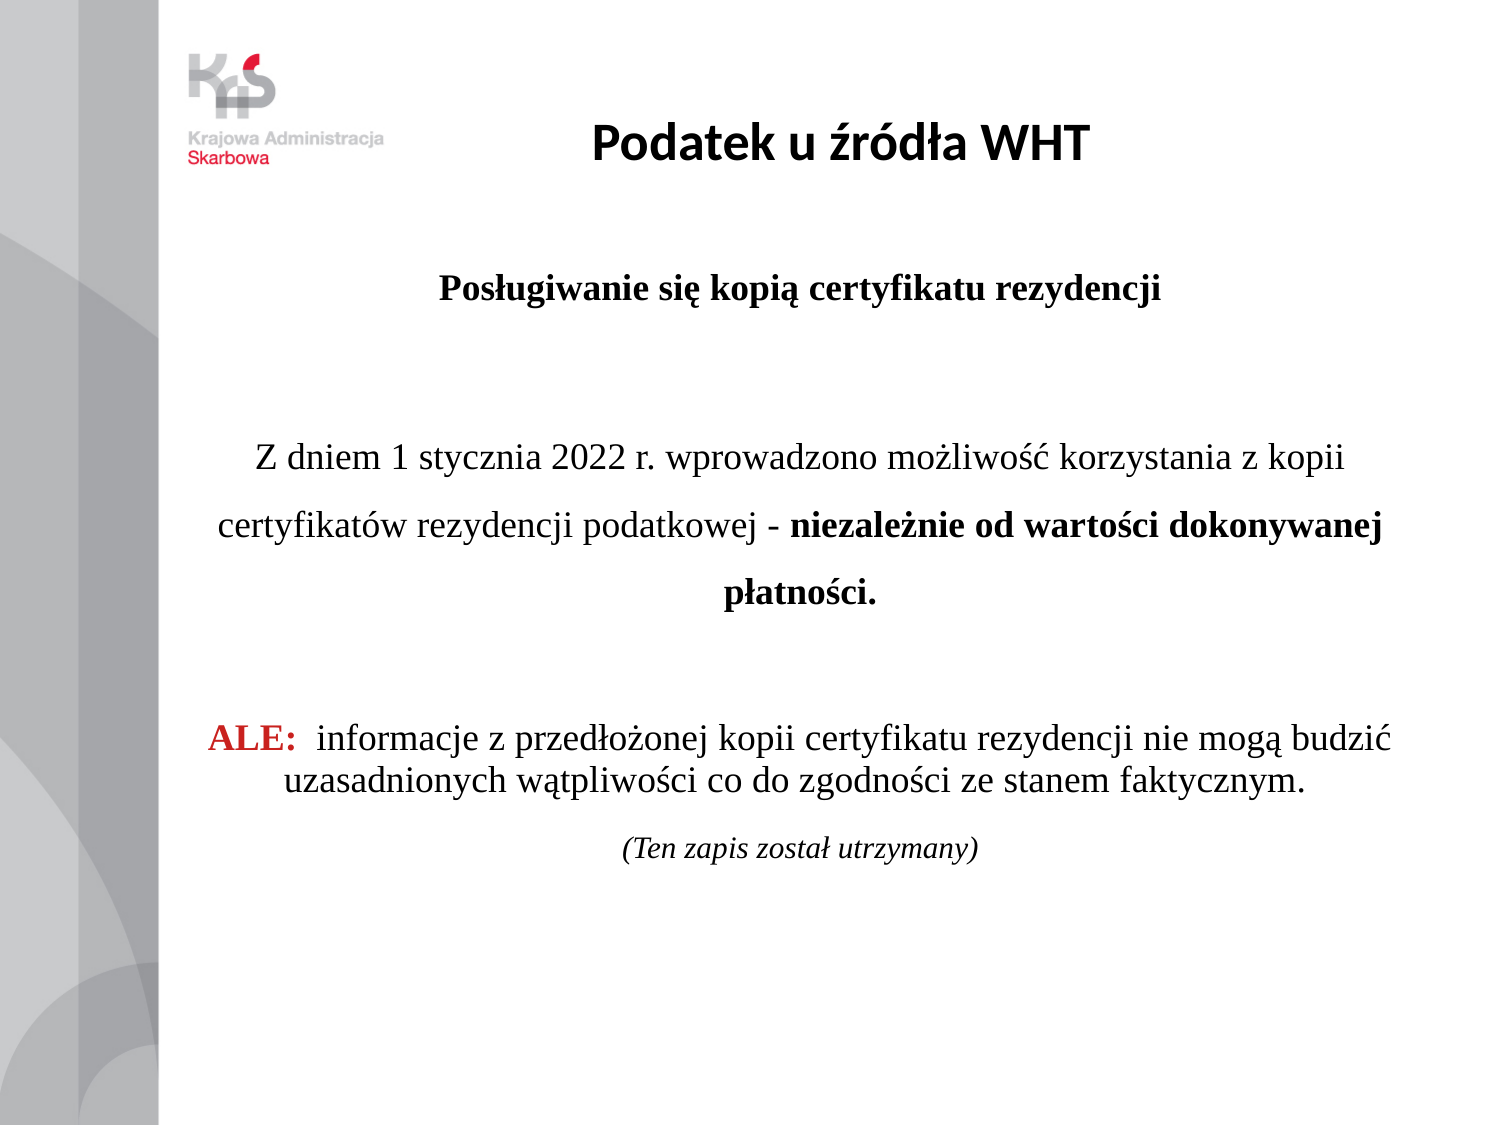

# Podatek u źródła WHT
Posługiwanie się kopią certyfikatu rezydencji
Z dniem 1 stycznia 2022 r. wprowadzono możliwość korzystania z kopii certyfikatów rezydencji podatkowej - niezależnie od wartości dokonywanej płatności.
ALE: informacje z przedłożonej kopii certyfikatu rezydencji nie mogą budzić uzasadnionych wątpliwości co do zgodności ze stanem faktycznym.
(Ten zapis został utrzymany)